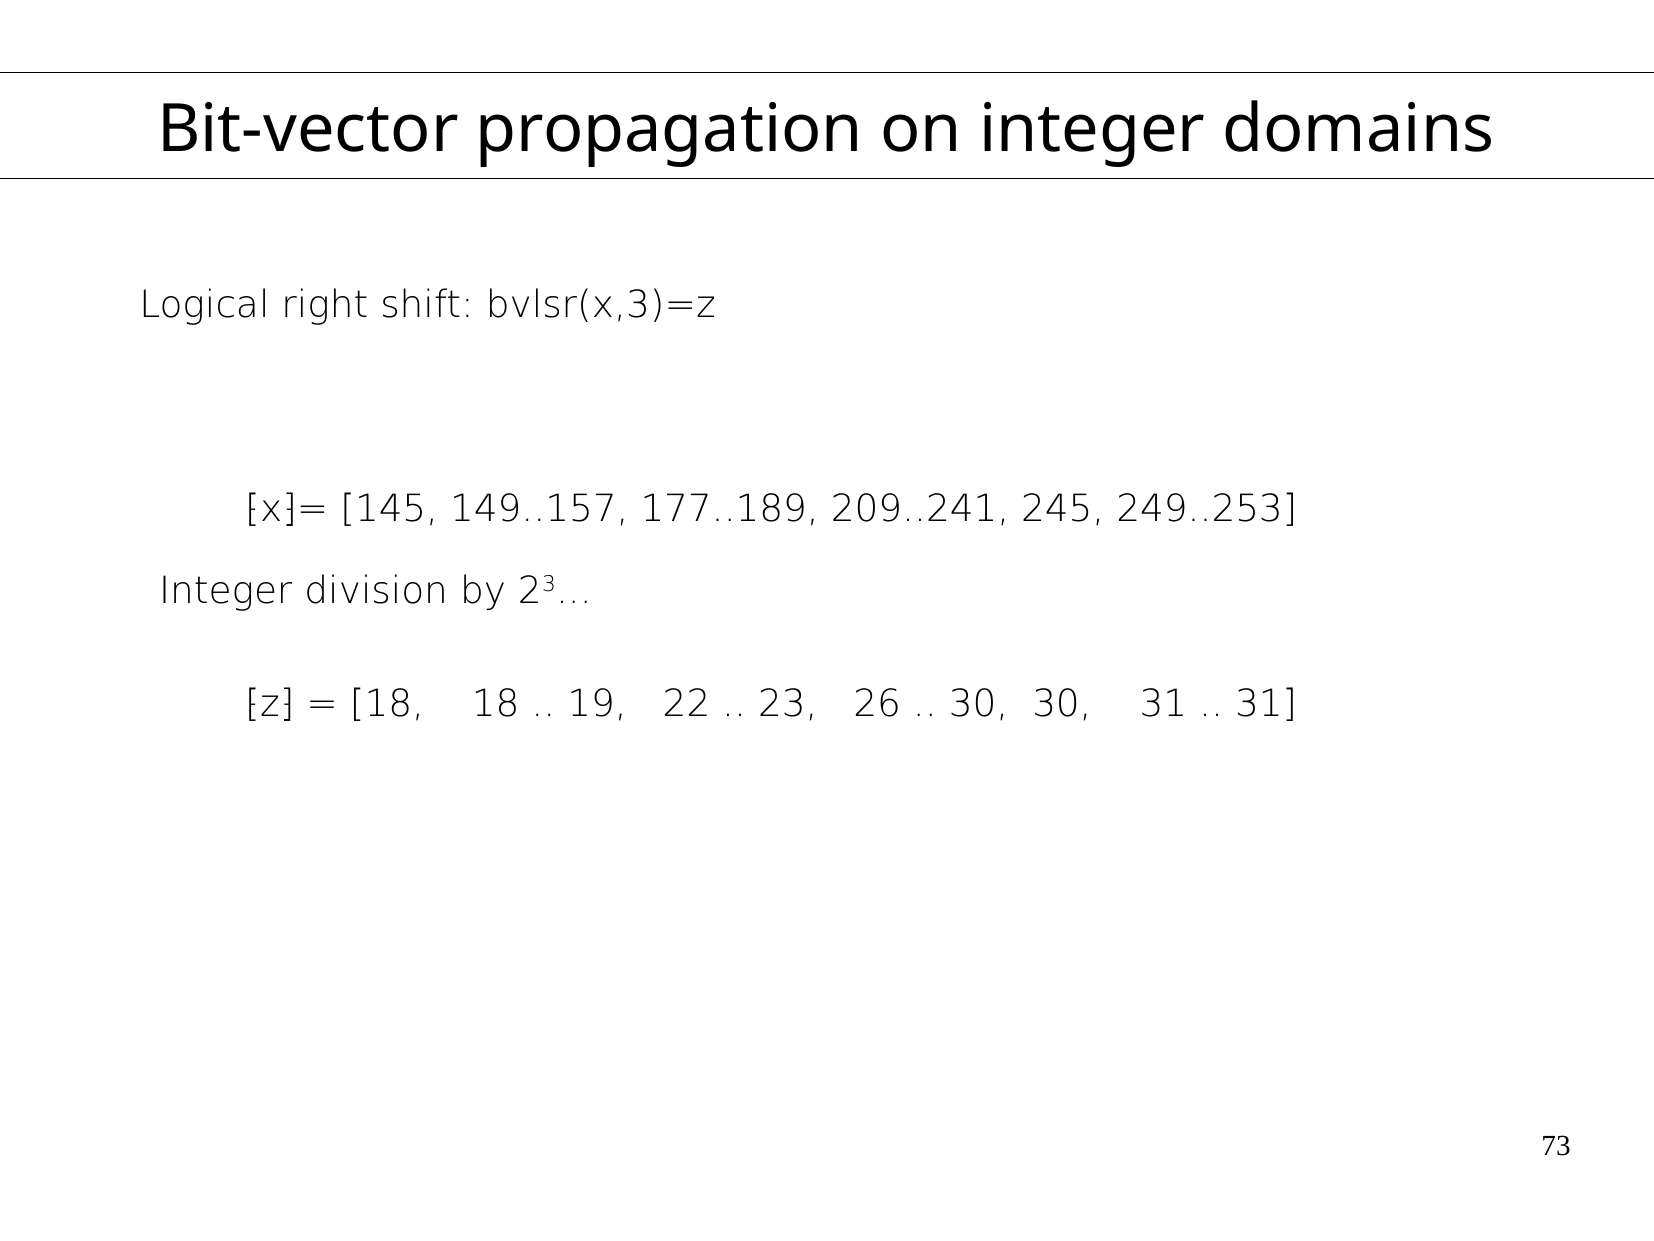

Bit-vector propagation on integer domains
Logical right shift: bvlsr(x,3)=z
⁅x⁆= [145, 149..157, 177..189, 209..241, 245, 249..253]
Integer division by 23...
⁅z⁆ = [18, 18 .. 19, 22 .. 23, 26 .. 30, 30, 31 .. 31]
73